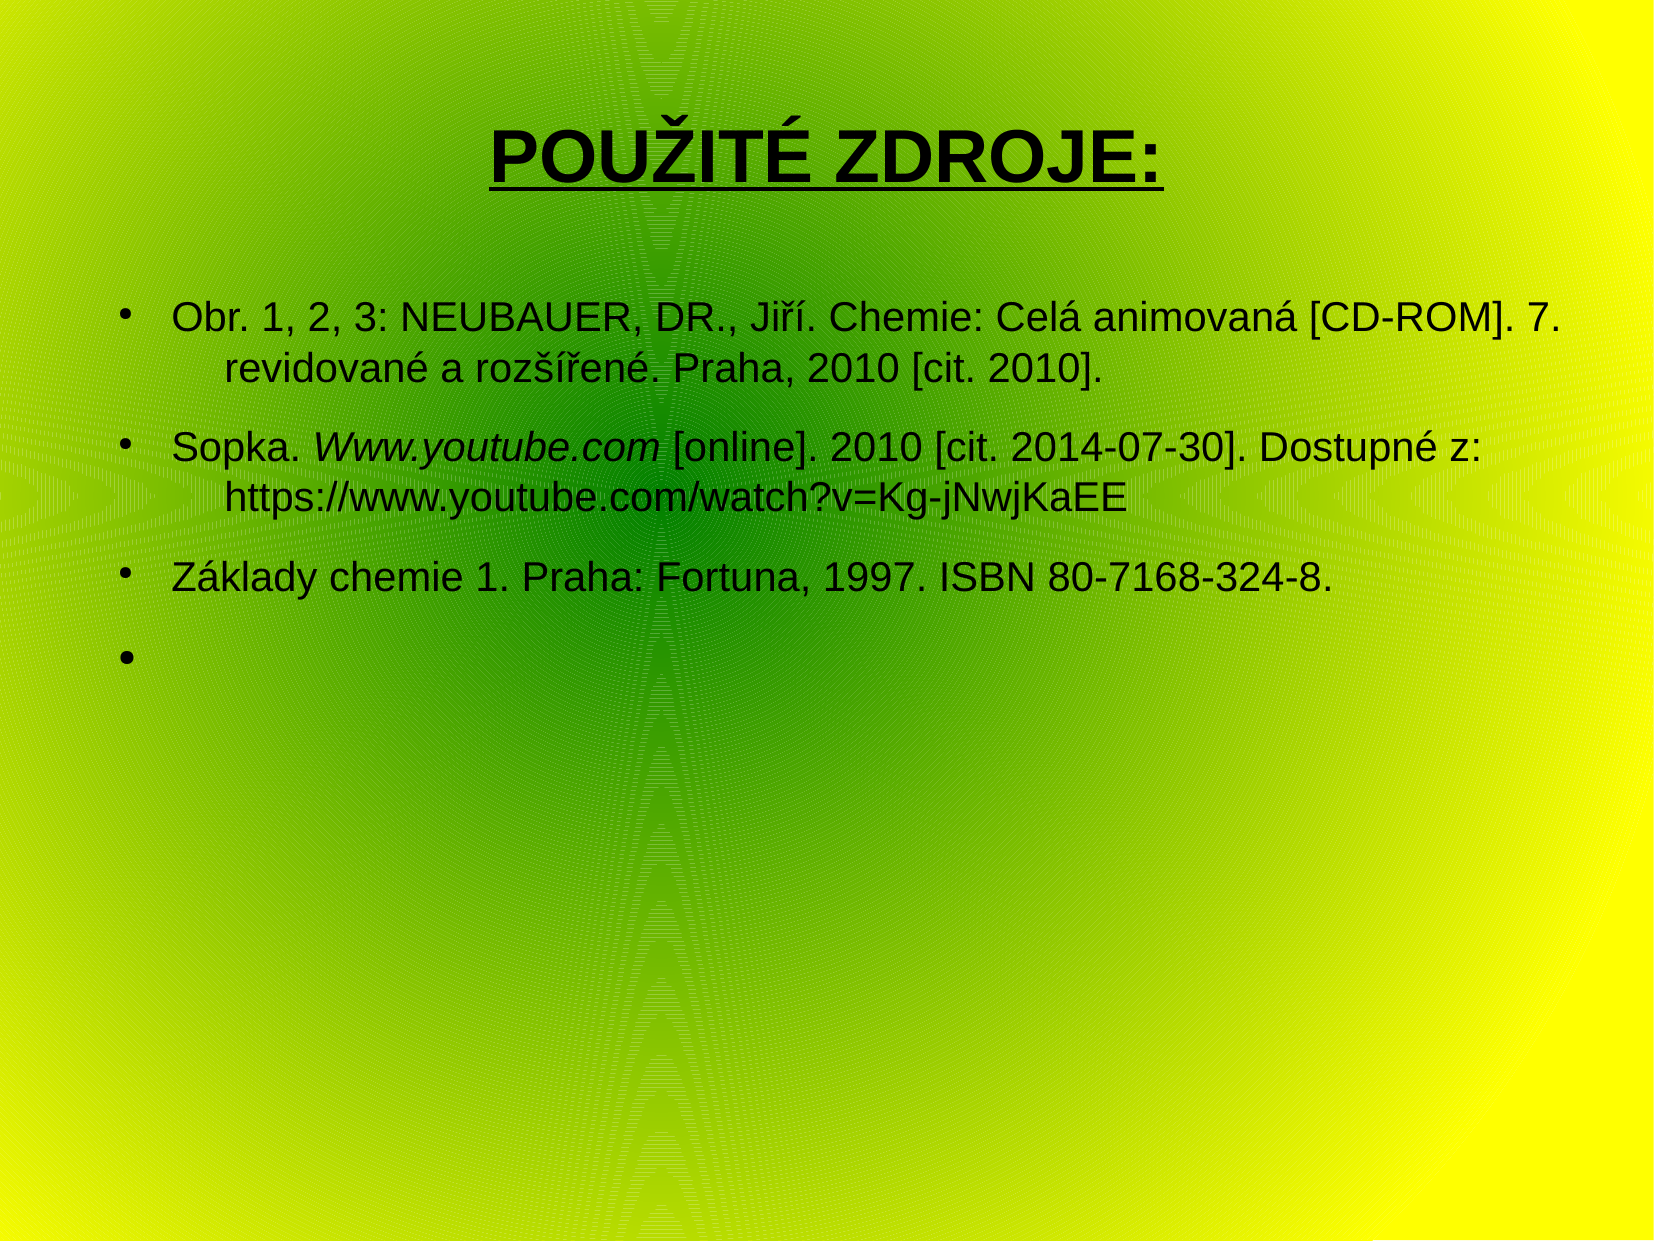

# POUŽITÉ ZDROJE:
Obr. 1, 2, 3: NEUBAUER, DR., Jiří. Chemie: Celá animovaná [CD-ROM]. 7. revidované a rozšířené. Praha, 2010 [cit. 2010].
Sopka. Www.youtube.com [online]. 2010 [cit. 2014-07-30]. Dostupné z: https://www.youtube.com/watch?v=Kg-jNwjKaEE
Základy chemie 1. Praha: Fortuna, 1997. ISBN 80-7168-324-8.